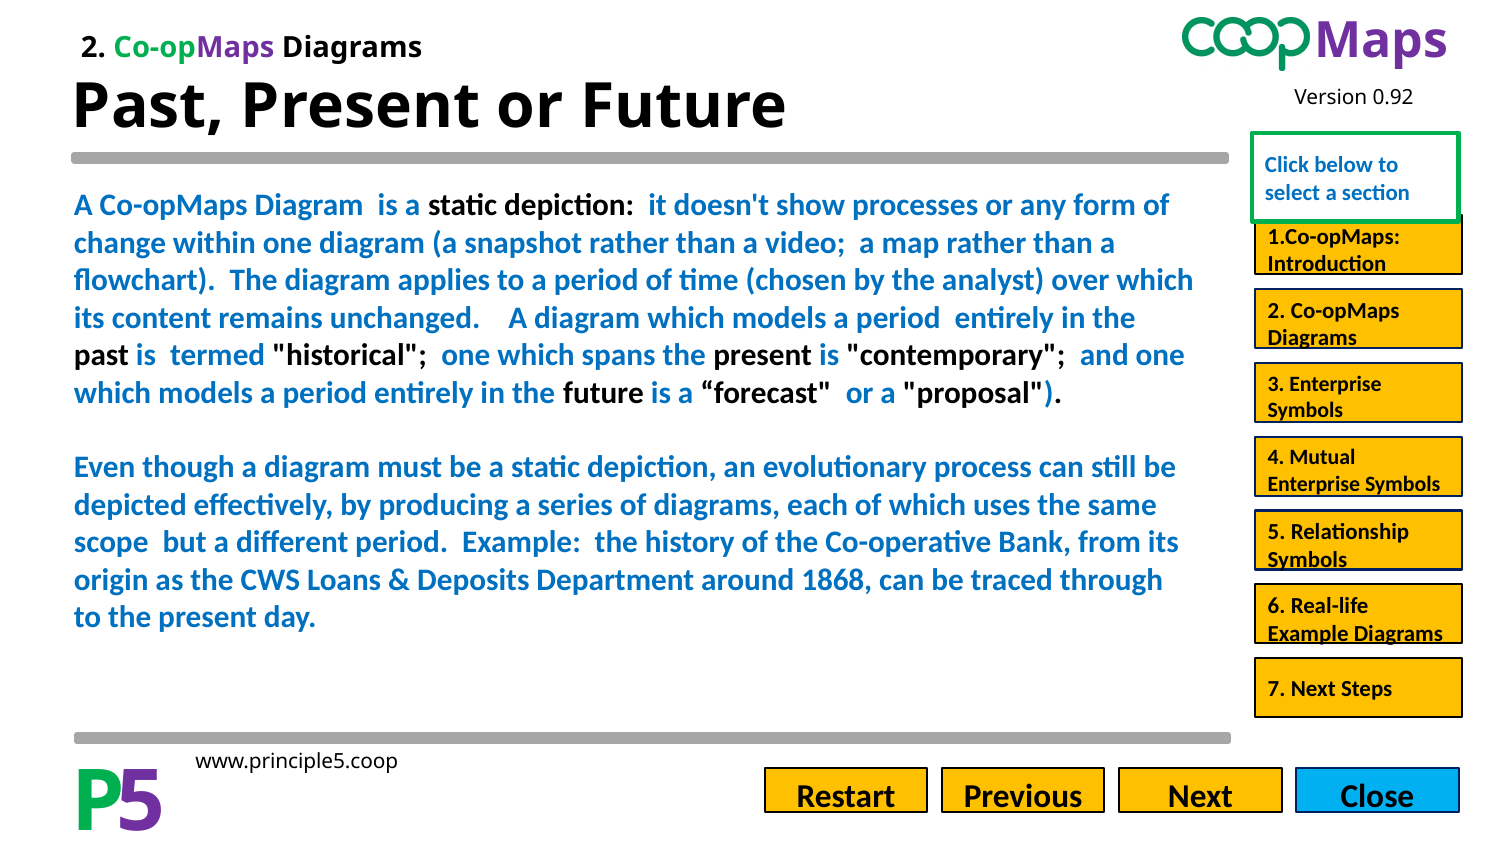

Maps
2. Co-opMaps Diagrams
Past, Present or Future
Version 0.92
Click below to select a section
A Co-opMaps Diagram is a static depiction: it doesn't show processes or any form of change within one diagram (a snapshot rather than a video; a map rather than a flowchart). The diagram applies to a period of time (chosen by the analyst) over which its content remains unchanged. A diagram which models a period entirely in the past is termed "historical"; one which spans the present is "contemporary"; and one which models a period entirely in the future is a “forecast" or a "proposal").
Even though a diagram must be a static depiction, an evolutionary process can still be depicted effectively, by producing a series of diagrams, each of which uses the same scope but a different period. Example: the history of the Co-operative Bank, from its origin as the CWS Loans & Deposits Department around 1868, can be traced through to the present day.
1.Co-opMaps: Introduction
2. Co-opMaps Diagrams
3. Enterprise Symbols
4. Mutual Enterprise Symbols
5. Relationship Symbols
6. Real-life Example Diagrams
7. Next Steps
P
5
 www.principle5.coop
Restart
Previous
Next
Close